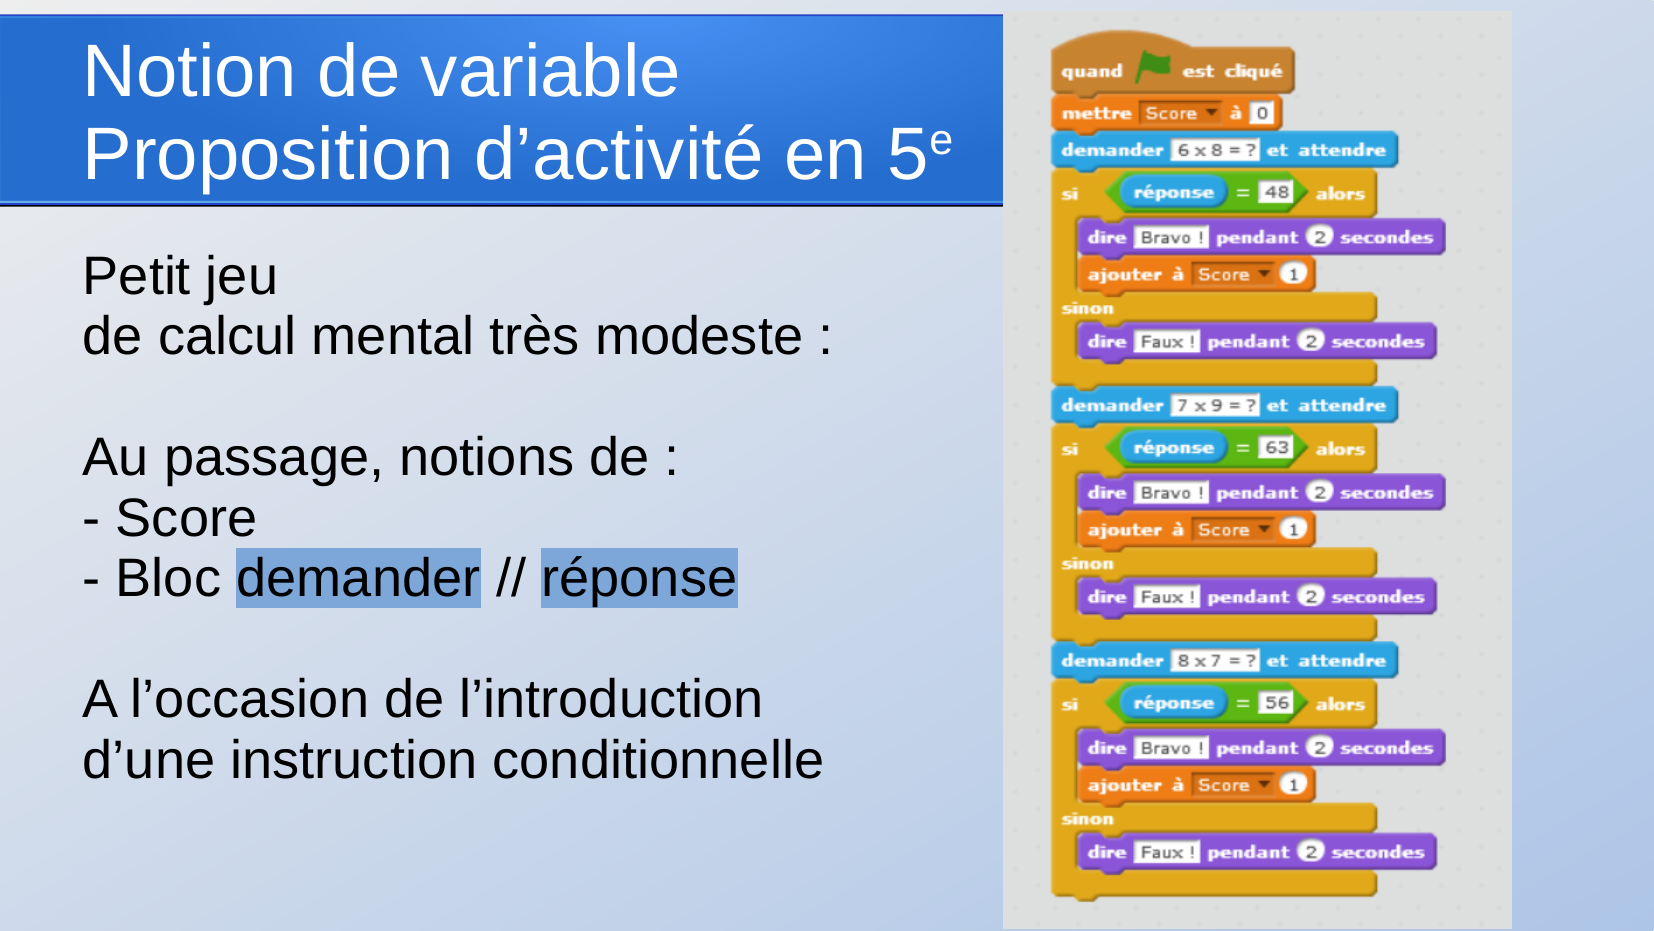

# Notion de variable Proposition d’activité en 5e
Petit jeu
de calcul mental très modeste :
Au passage, notions de :
- Score
- Bloc demander // réponse
A l’occasion de l’introduction
d’une instruction conditionnelle